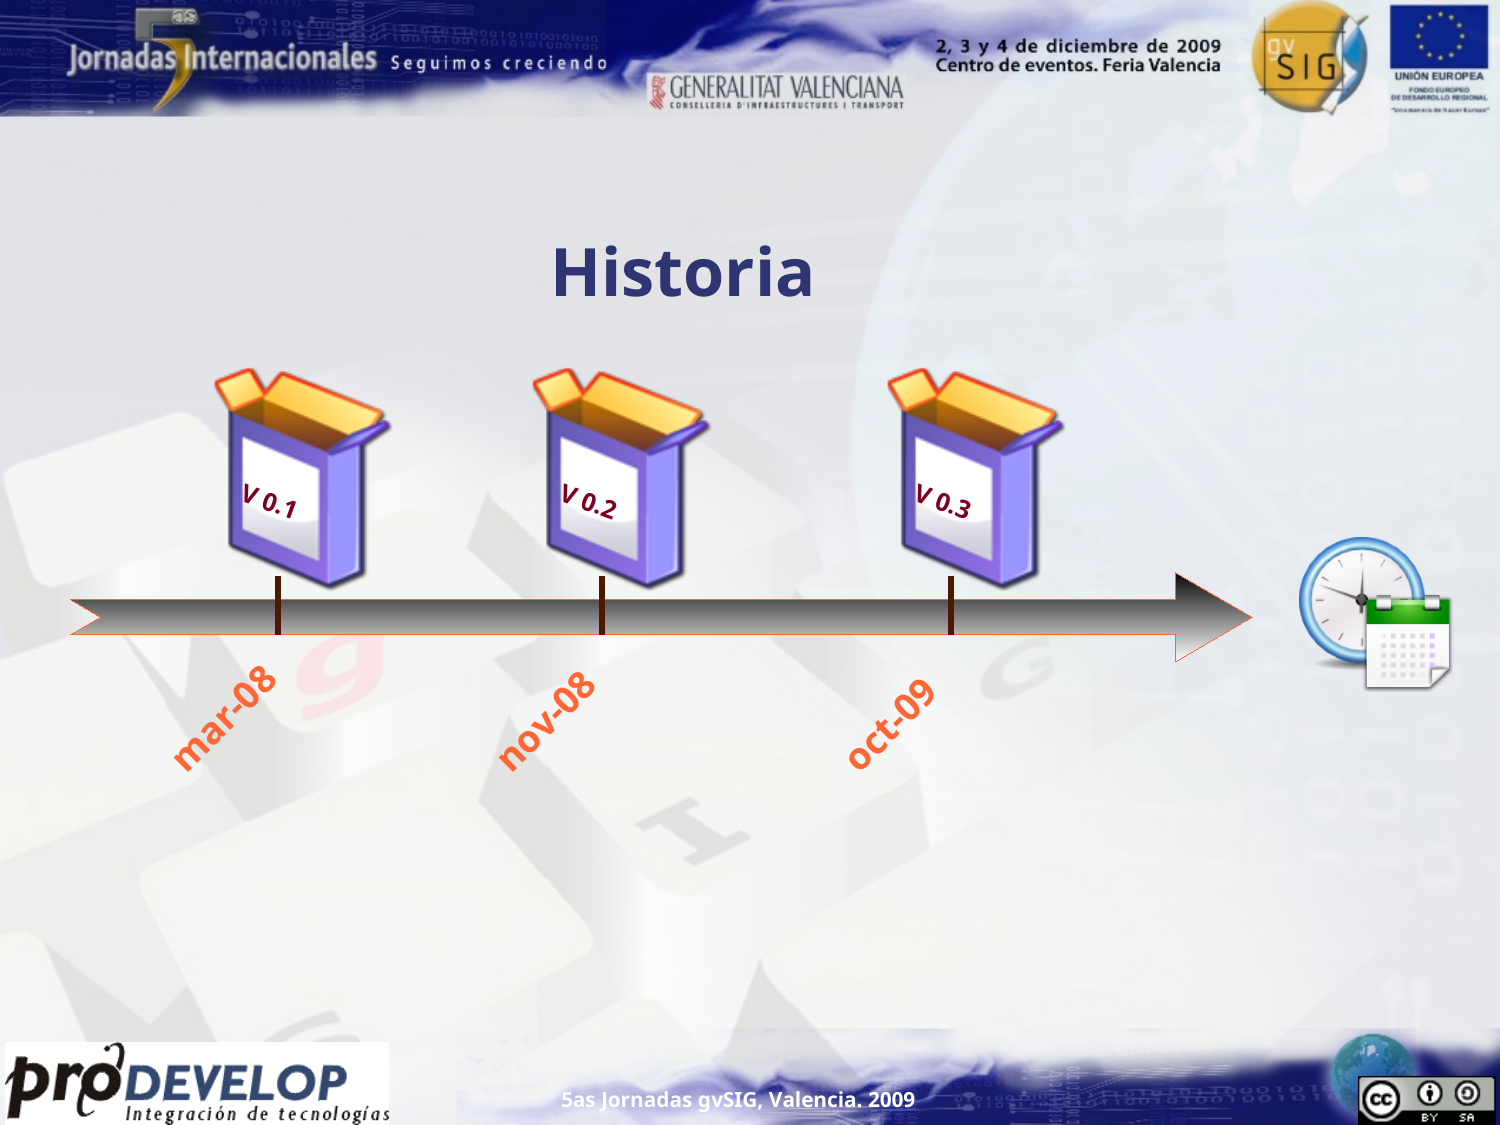

# Historia
V 0.1
V 0.2
V 0.3
mar-08
nov-08
oct-09
25/10/2006
5
Plan Difusión Interna gvSIG v. 2.0